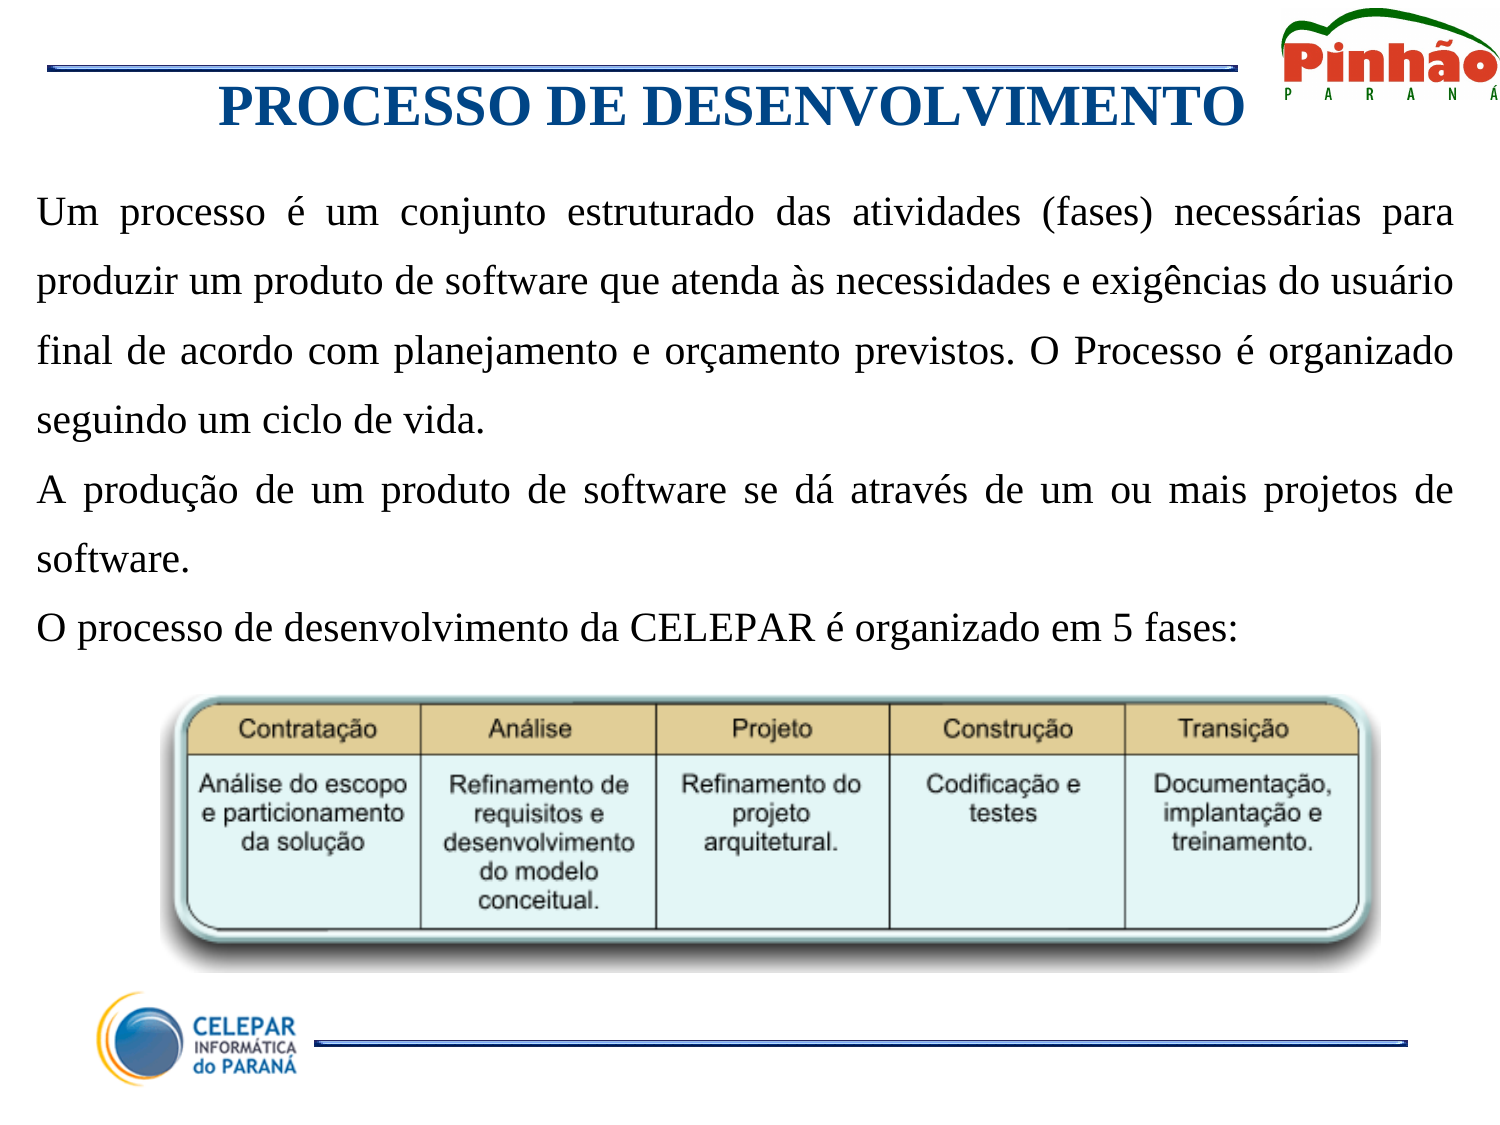

PROCESSO DE DESENVOLVIMENTO
Um processo é um conjunto estruturado das atividades (fases) necessárias para produzir um produto de software que atenda às necessidades e exigências do usuário final de acordo com planejamento e orçamento previstos. O Processo é organizado seguindo um ciclo de vida.
A produção de um produto de software se dá através de um ou mais projetos de software.
O processo de desenvolvimento da CELEPAR é organizado em 5 fases: